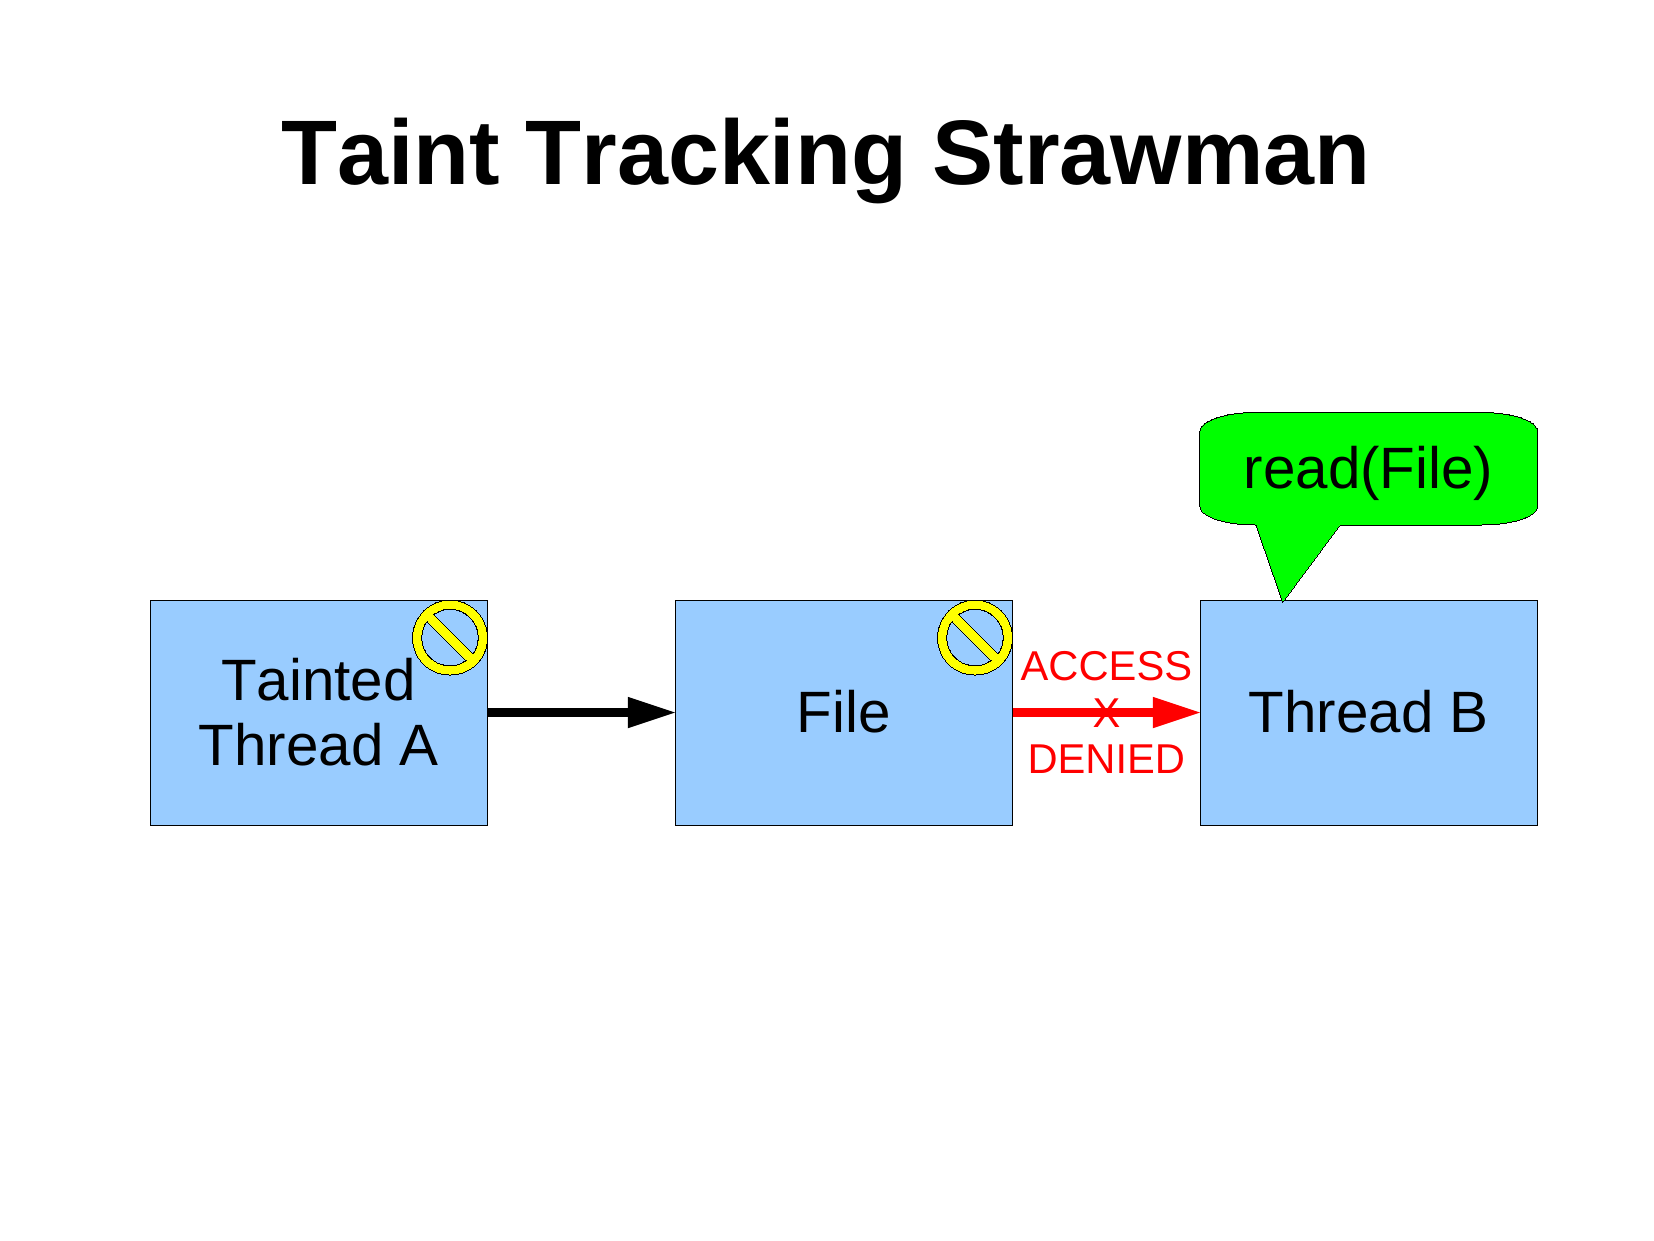

# Taint Tracking Strawman
read(File)
Tainted
Thread A
File
Thread B